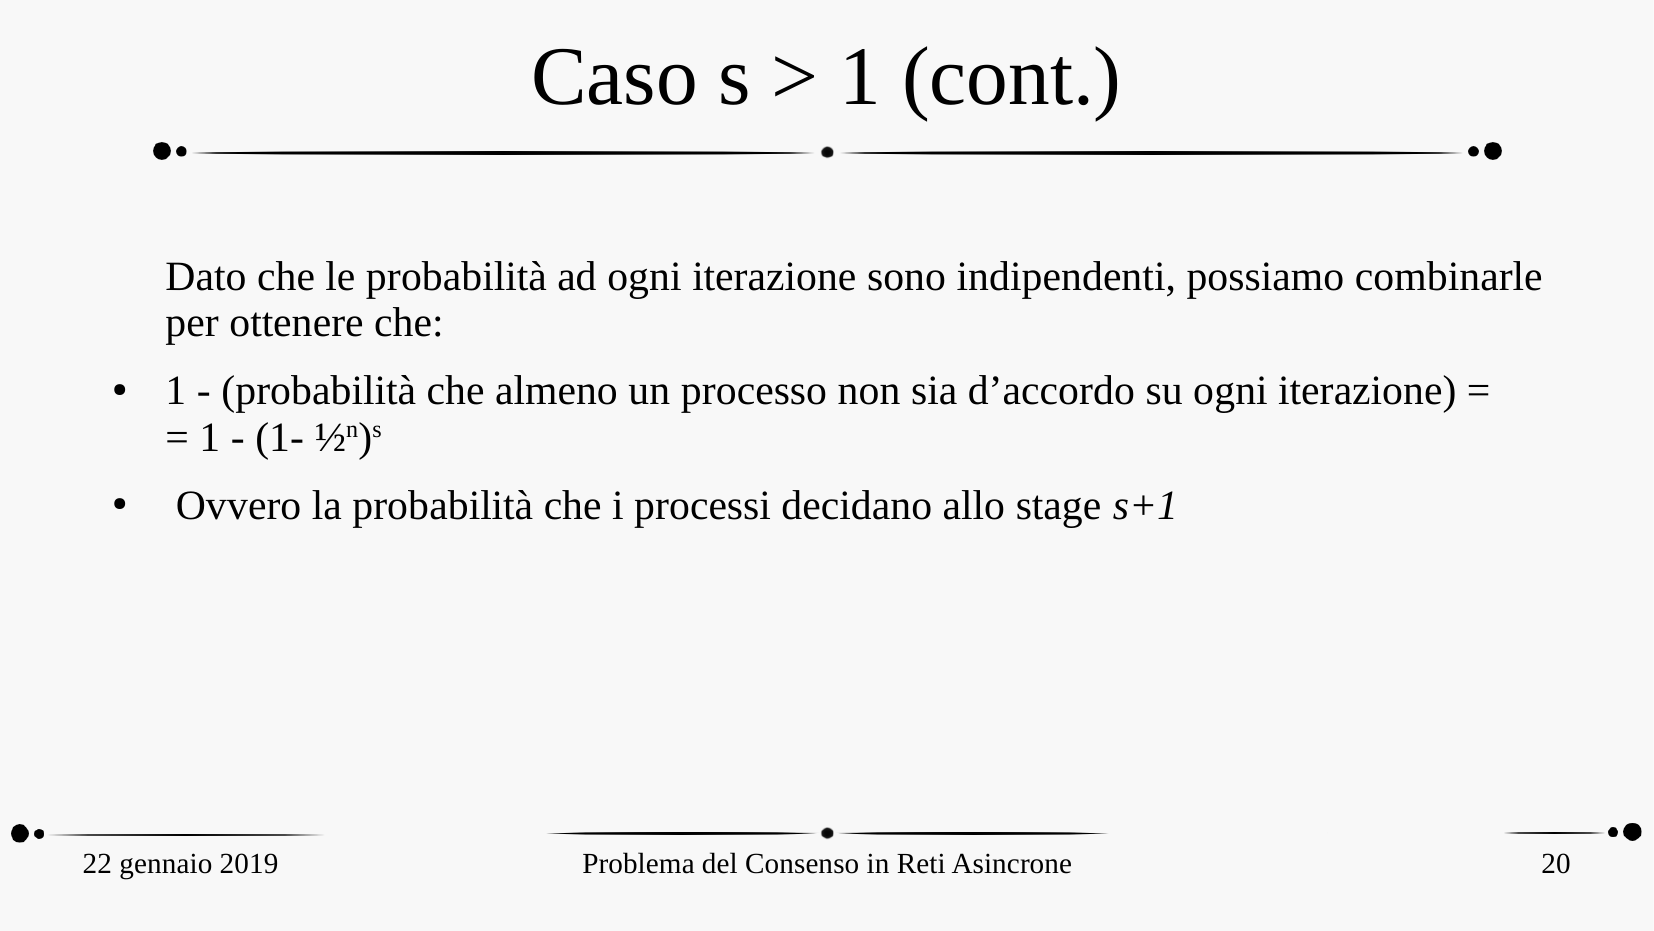

# Caso s > 1 (cont.)
Dato che le probabilità ad ogni iterazione sono indipendenti, possiamo combinarle per ottenere che:
1 - (probabilità che almeno un processo non sia d’accordo su ogni iterazione) =
= 1 - (1- ½n)s
 Ovvero la probabilità che i processi decidano allo stage s+1
22 gennaio 2019
Problema del Consenso in Reti Asincrone
20